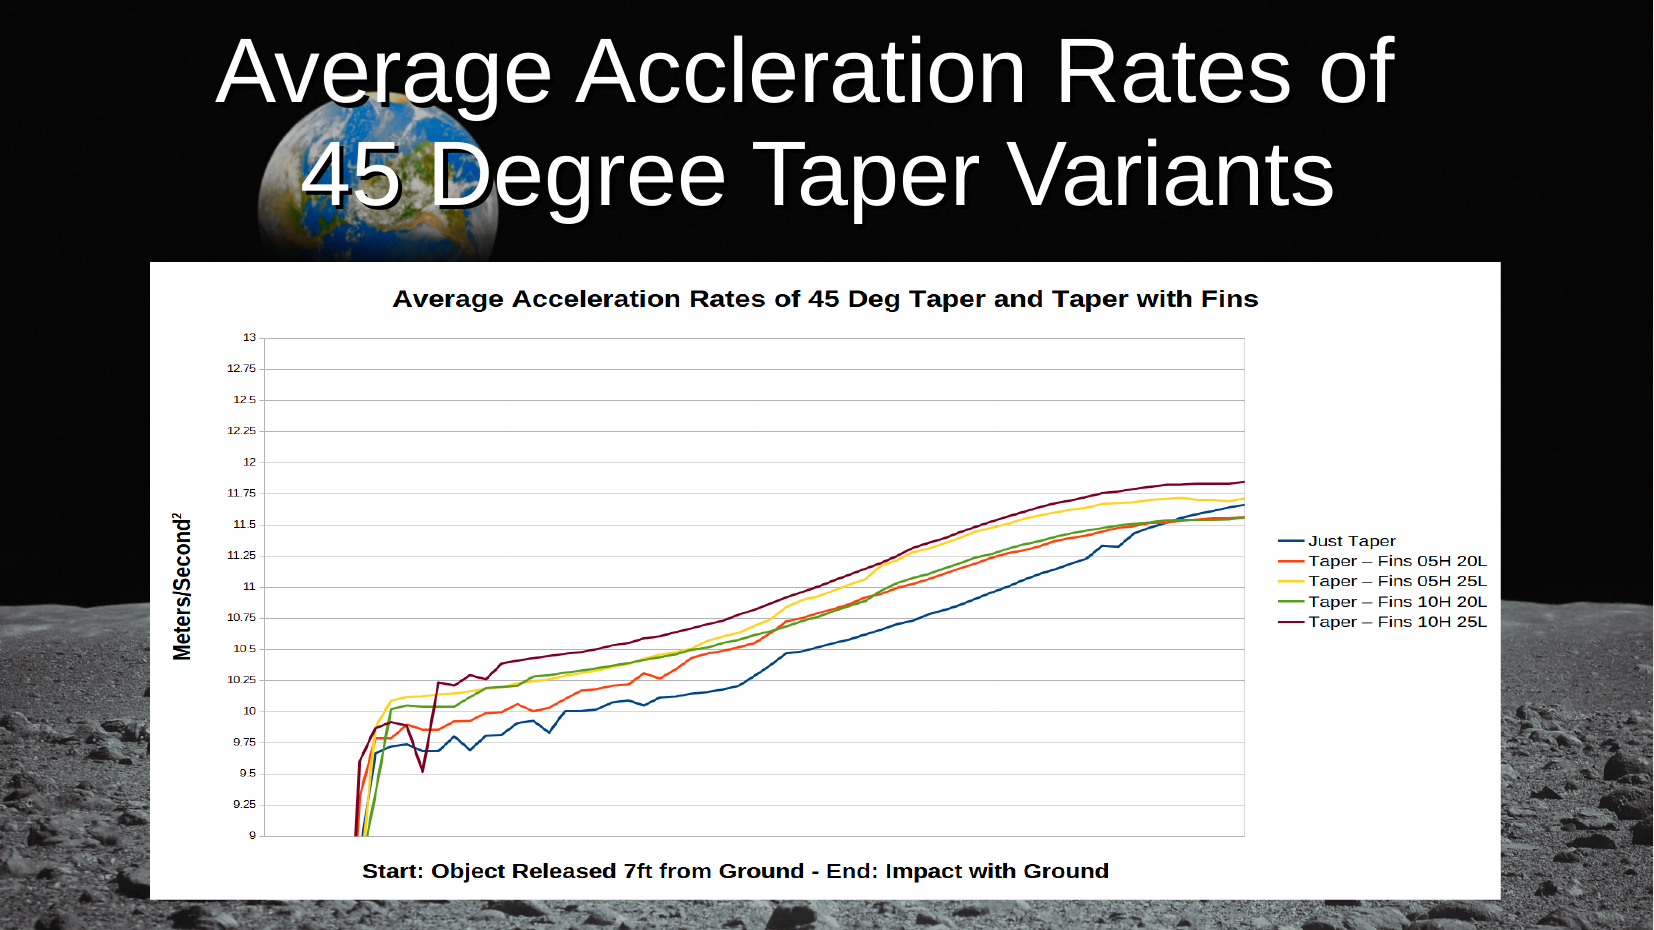

# Average Accleration Rates of 45 Degree Taper Variants